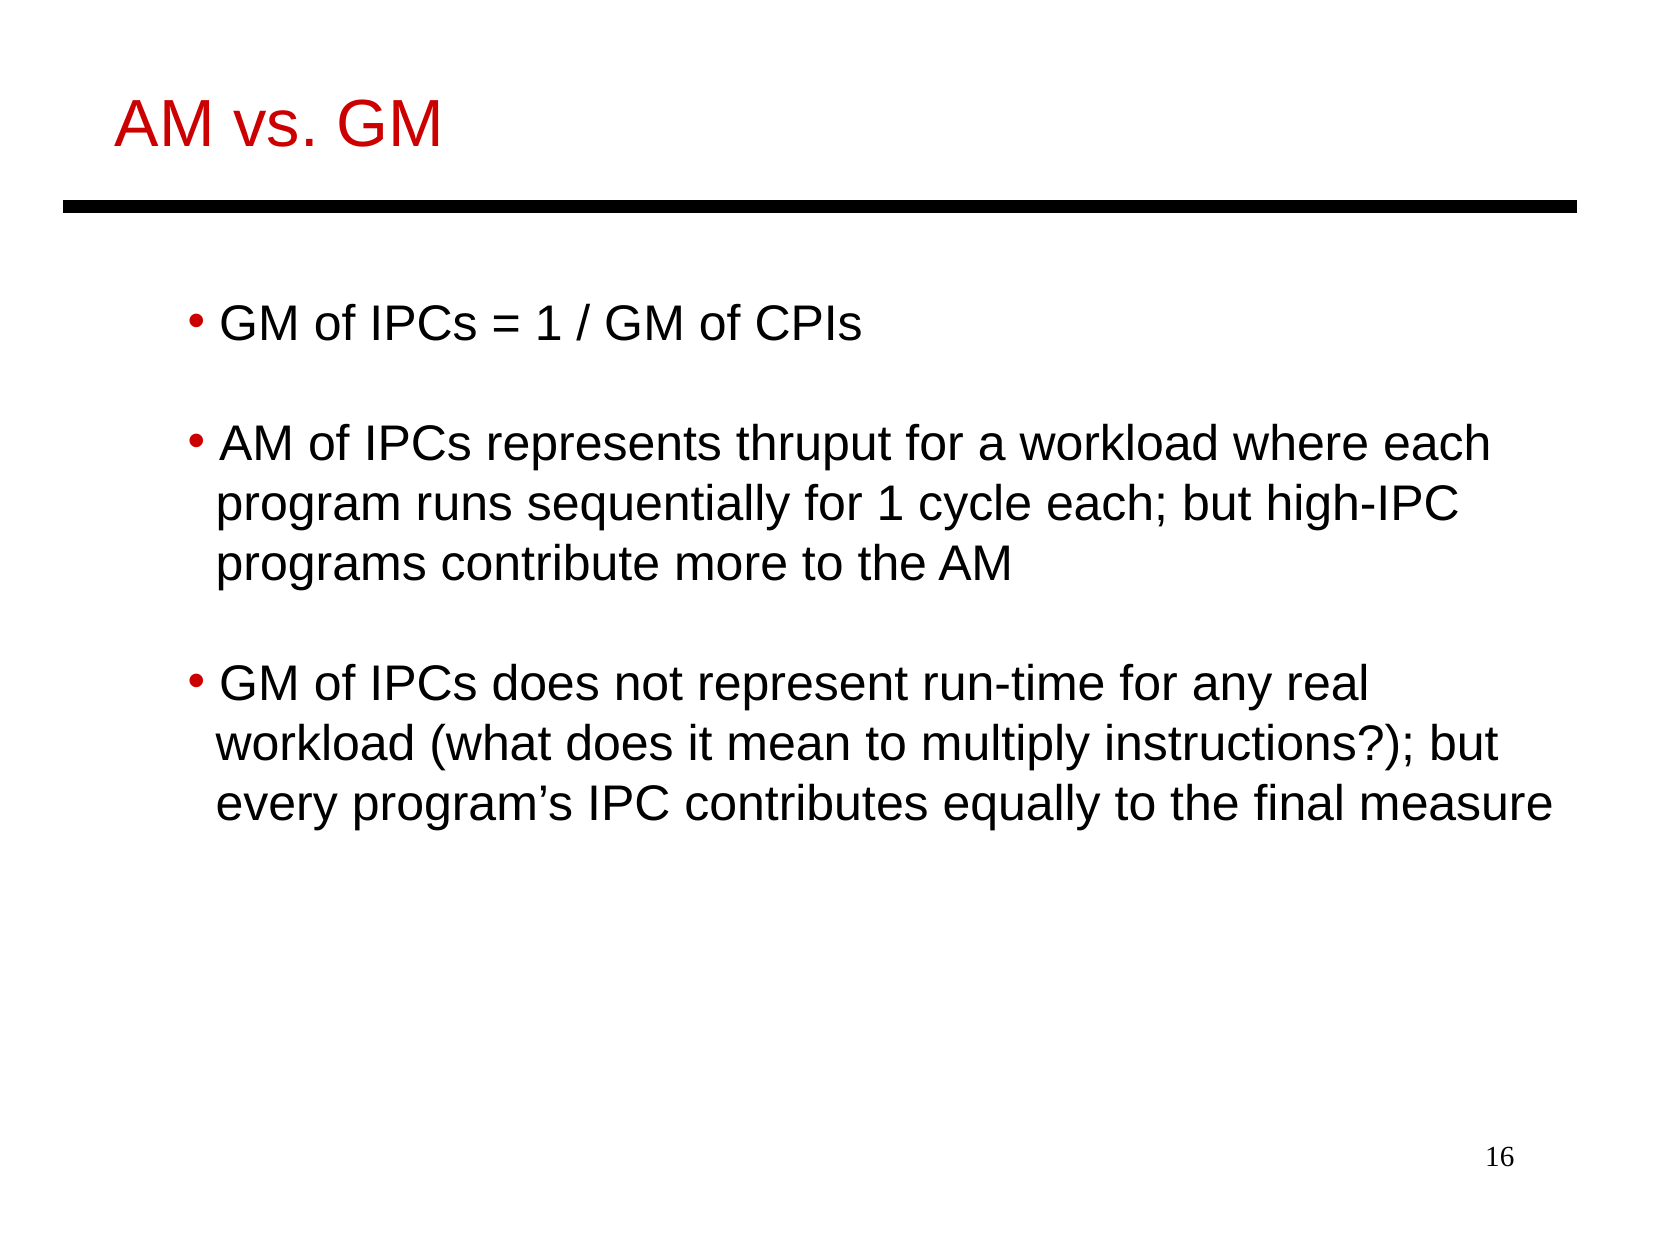

AM vs. GM
 GM of IPCs = 1 / GM of CPIs
 AM of IPCs represents thruput for a workload where each
 program runs sequentially for 1 cycle each; but high-IPC
 programs contribute more to the AM
 GM of IPCs does not represent run-time for any real
 workload (what does it mean to multiply instructions?); but
 every program’s IPC contributes equally to the final measure